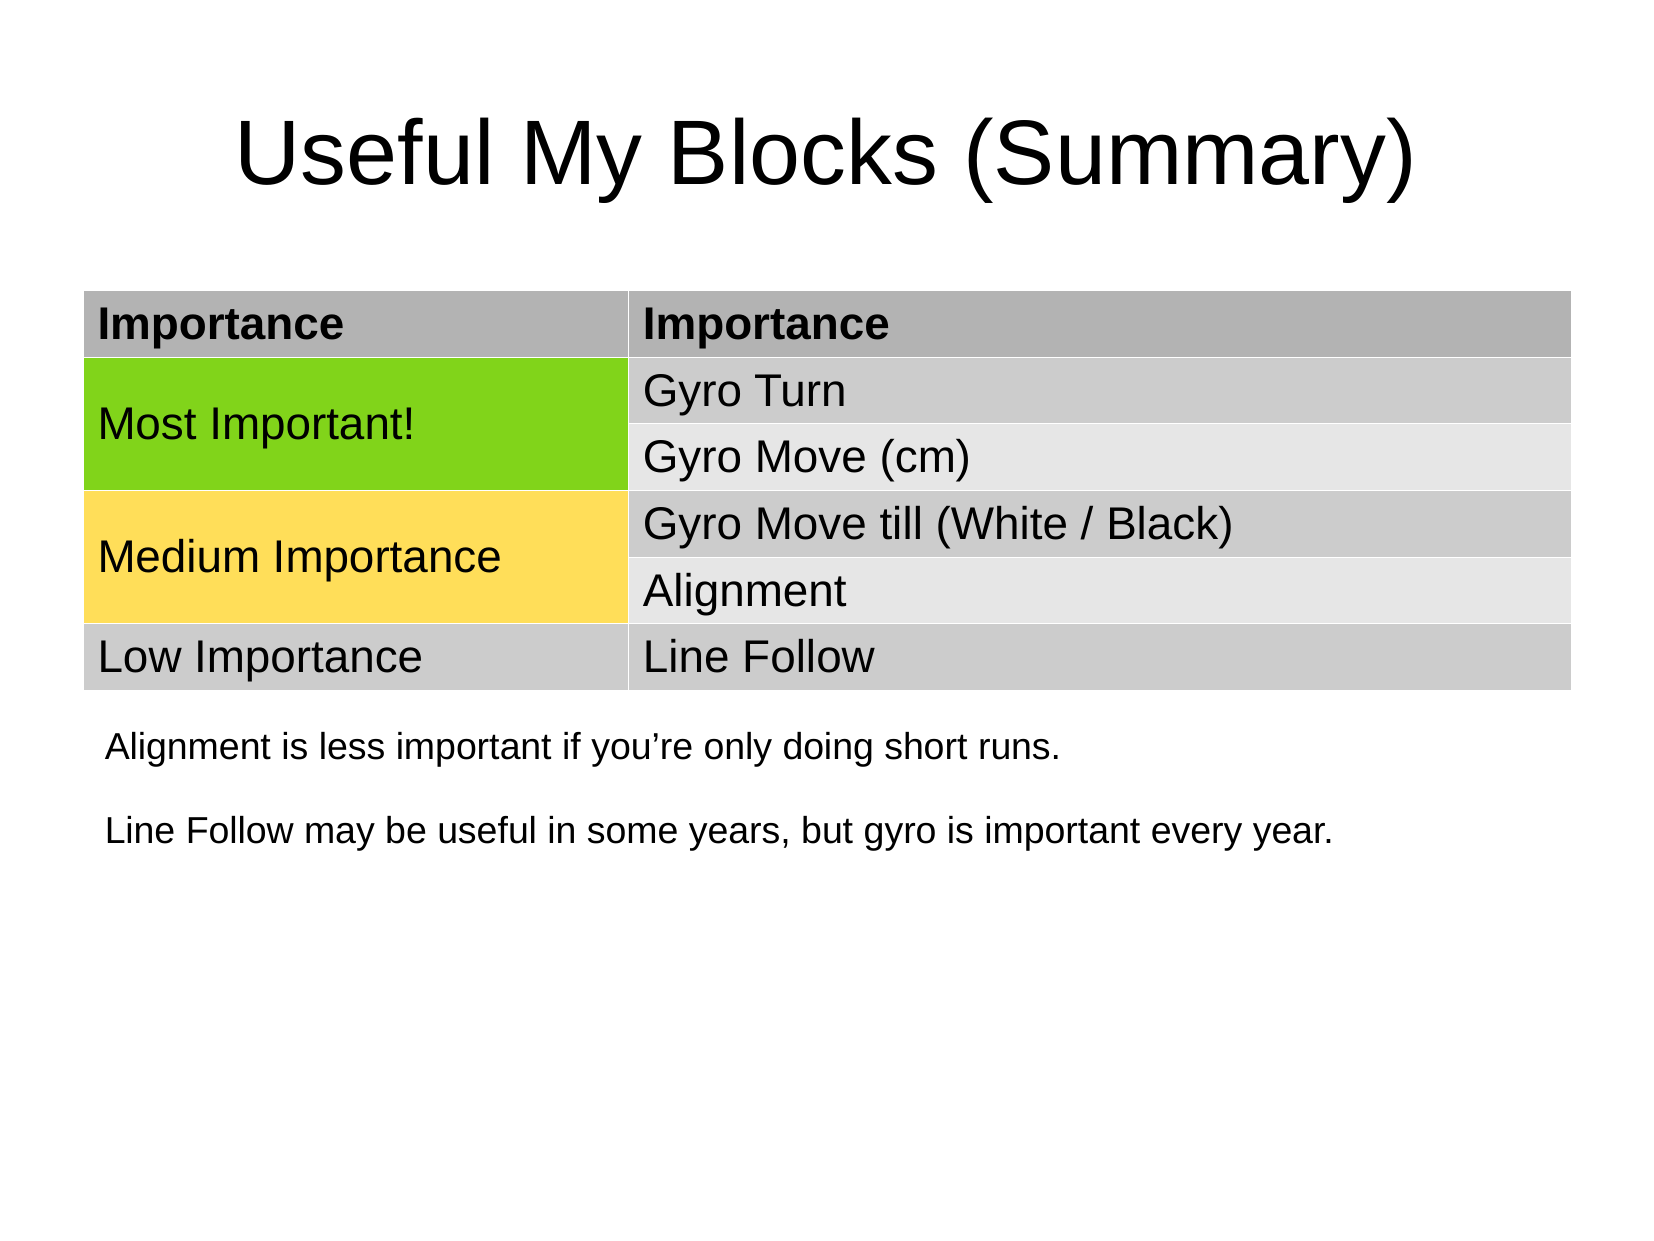

# Useful My Blocks (Summary)
| Importance | Importance |
| --- | --- |
| Most Important! | Gyro Turn |
| | Gyro Move (cm) |
| Medium Importance | Gyro Move till (White / Black) |
| | Alignment |
| Low Importance | Line Follow |
Alignment is less important if you’re only doing short runs.
Line Follow may be useful in some years, but gyro is important every year.